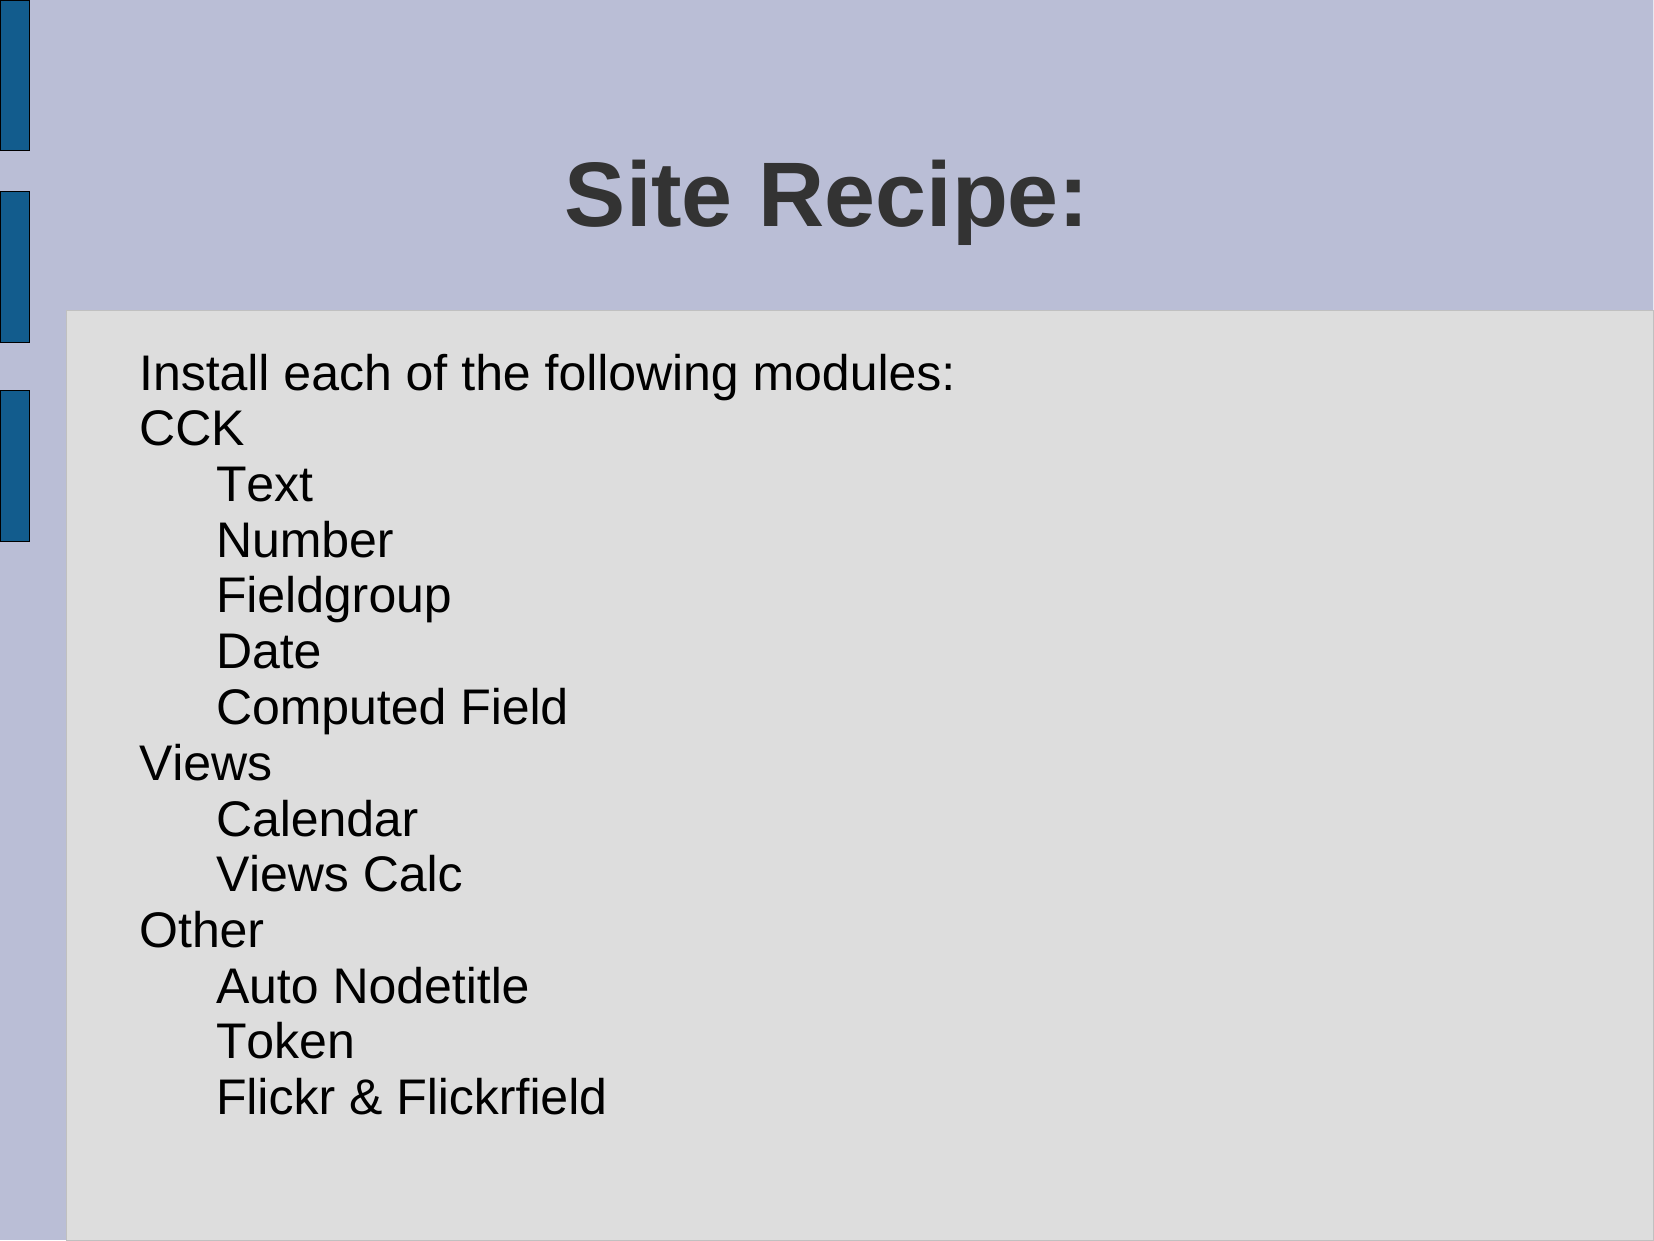

# Site Recipe:
Install each of the following modules:
CCK
Text
Number
Fieldgroup
Date
Computed Field
Views
Calendar
Views Calc
Other
Auto Nodetitle
Token
Flickr & Flickrfield